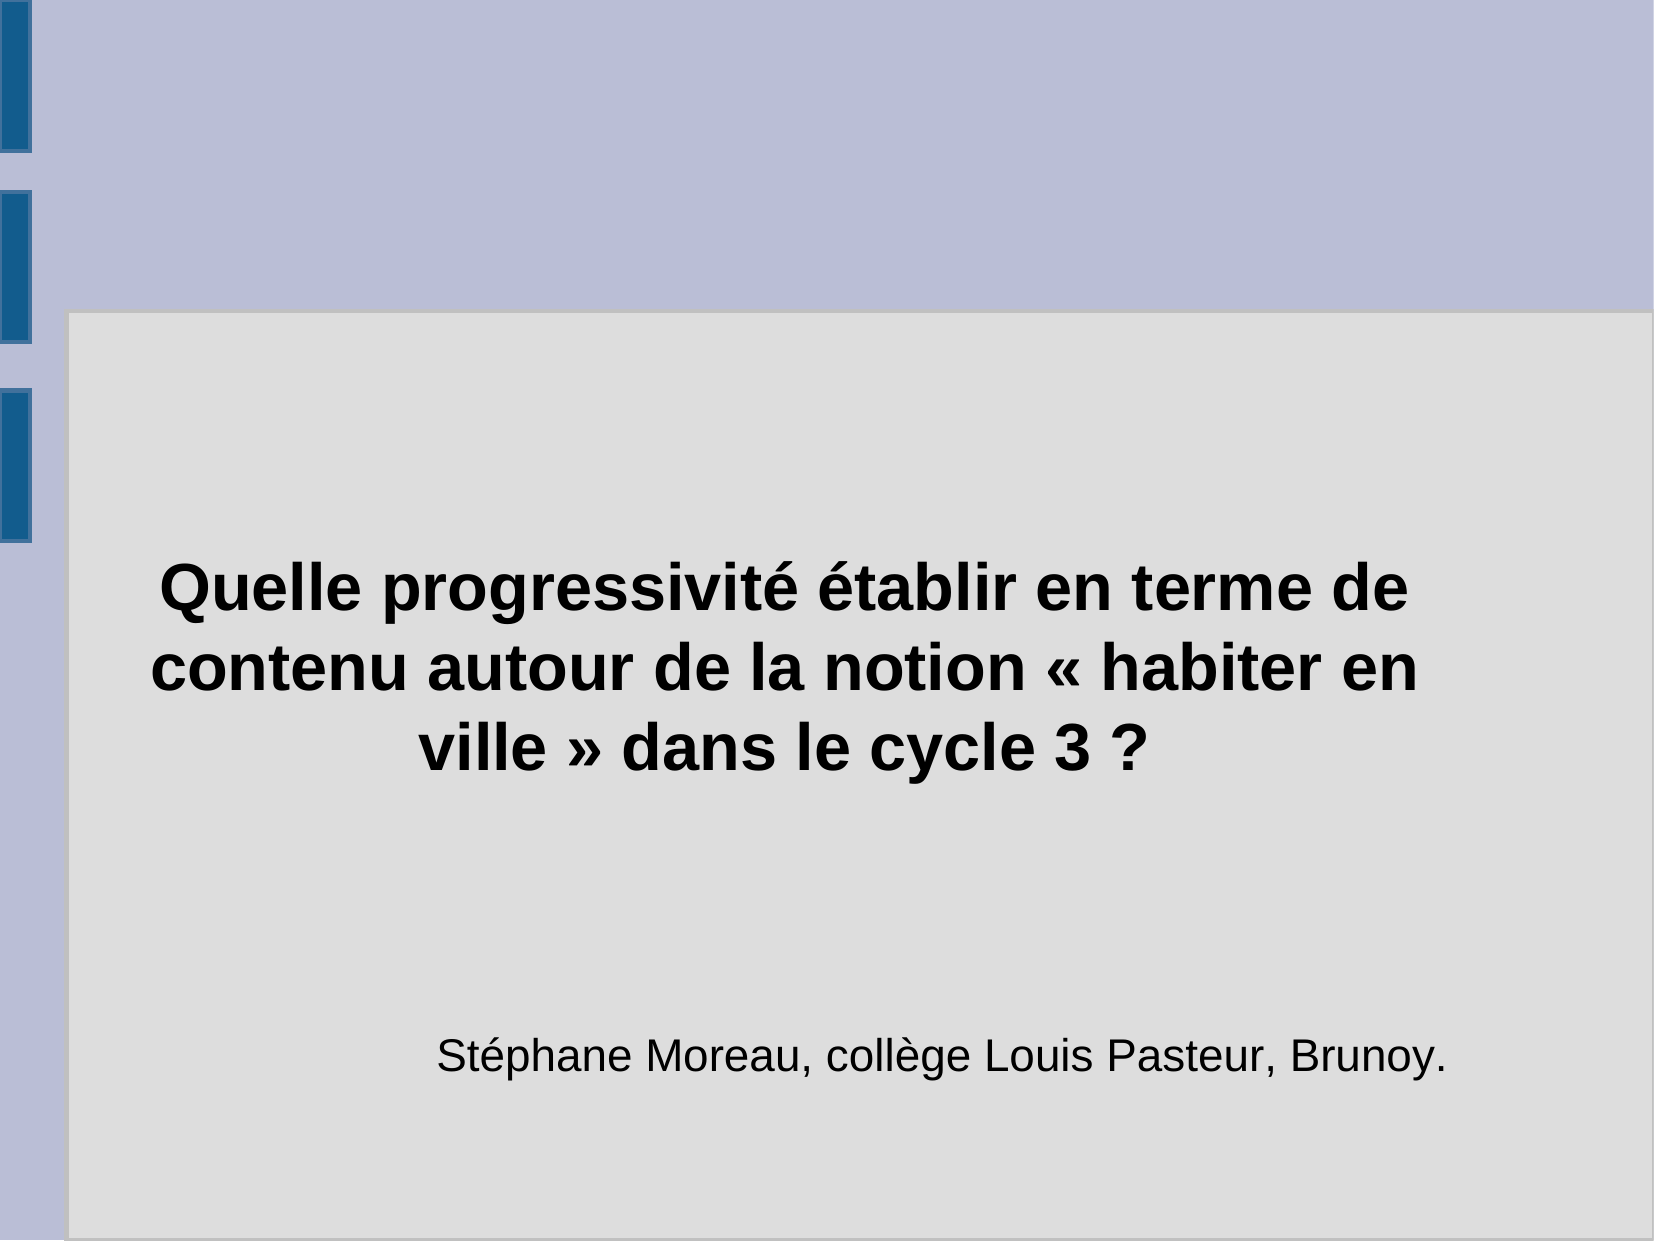

#
Quelle progressivité établir en terme de contenu autour de la notion « habiter en ville » dans le cycle 3 ?
 Stéphane Moreau, collège Louis Pasteur, Brunoy.